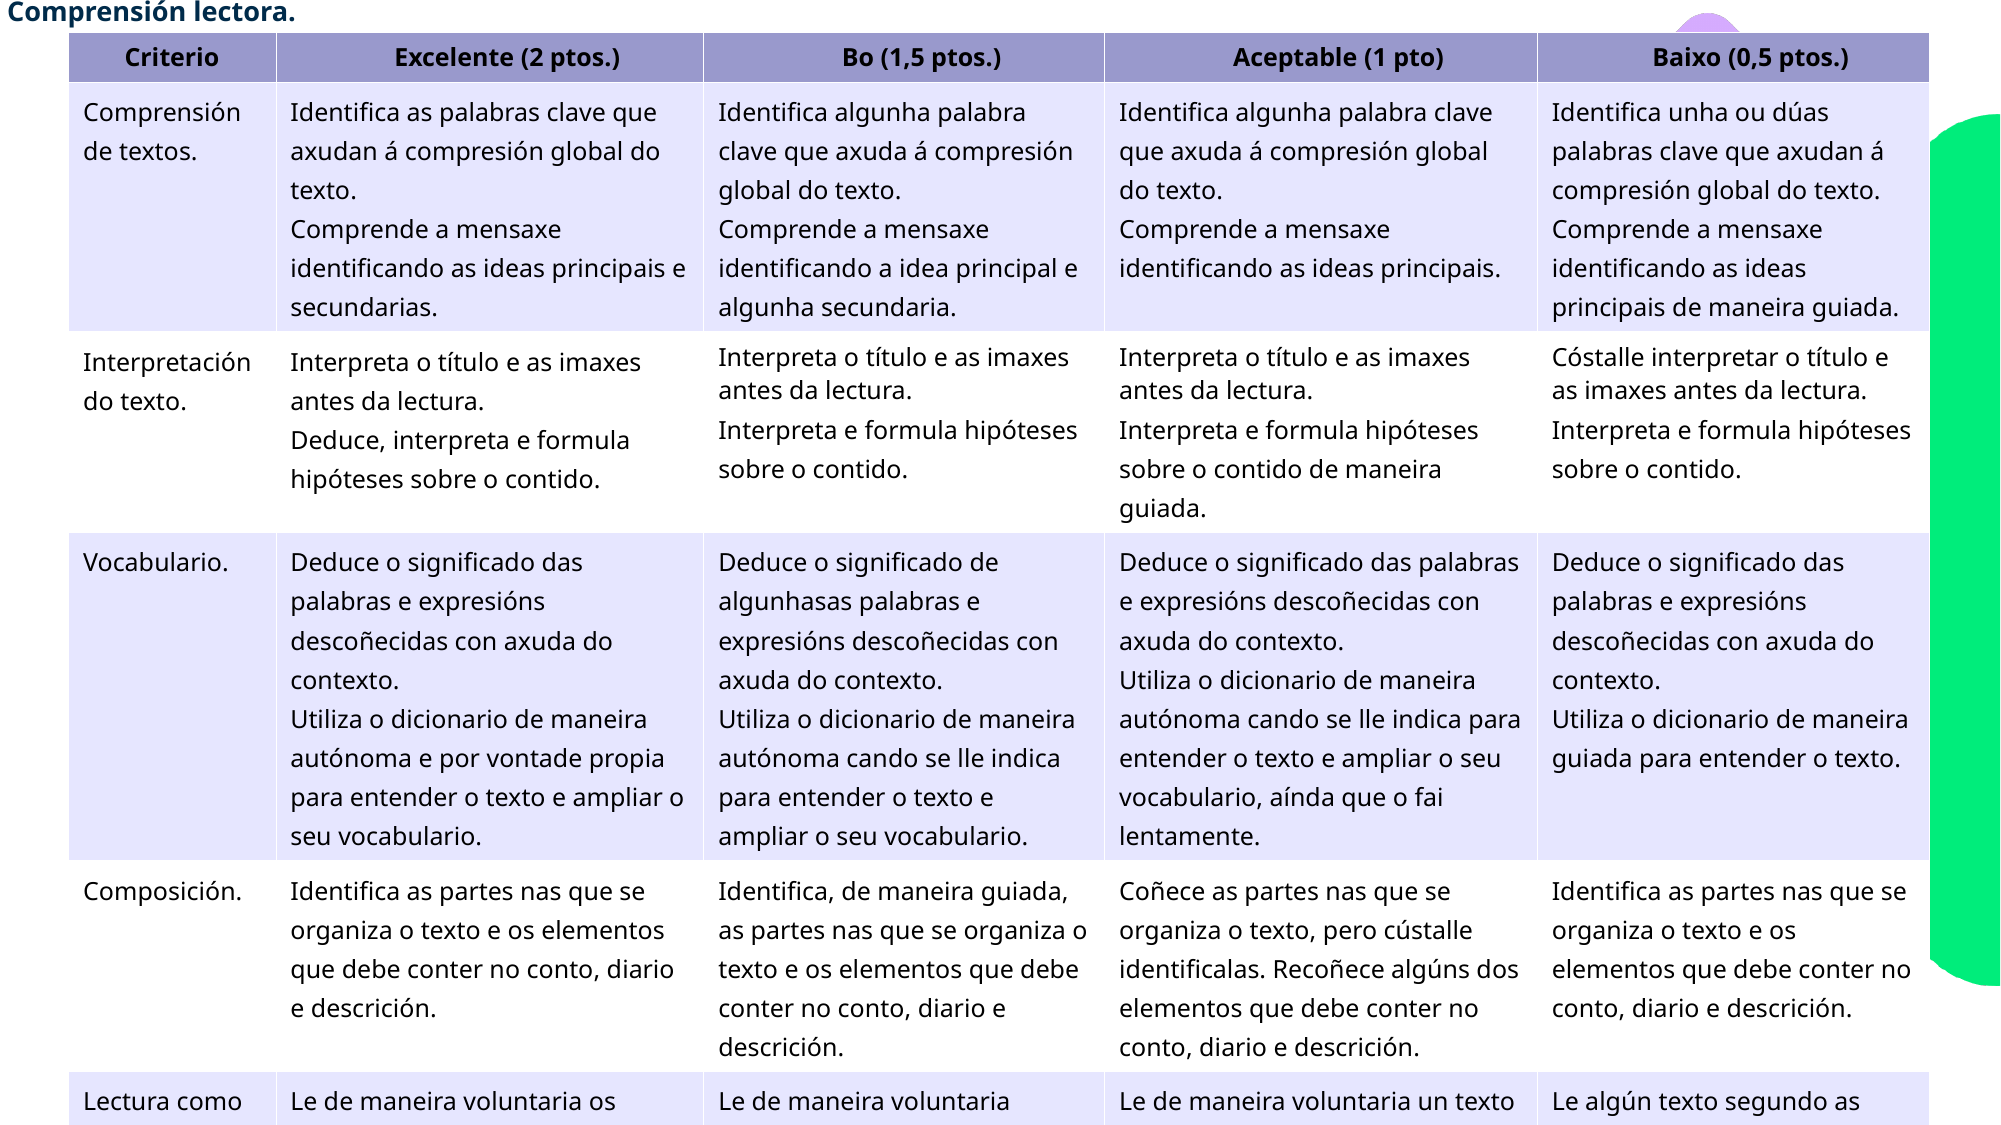

# Comprensión lectora.
| Criterio | Excelente (2 ptos.) | Bo (1,5 ptos.) | Aceptable (1 pto) | Baixo (0,5 ptos.) |
| --- | --- | --- | --- | --- |
| Comprensión de textos. | Identifica as palabras clave que axudan á compresión global do texto. Comprende a mensaxe identificando as ideas principais e secundarias. | Identifica algunha palabra clave que axuda á compresión global do texto. Comprende a mensaxe identificando a idea principal e algunha secundaria. | Identifica algunha palabra clave que axuda á compresión global do texto. Comprende a mensaxe identificando as ideas principais. | Identifica unha ou dúas palabras clave que axudan á compresión global do texto. Comprende a mensaxe identificando as ideas principais de maneira guiada. |
| Interpretación do texto. | Interpreta o título e as imaxes antes da lectura. Deduce, interpreta e formula hipóteses sobre o contido. | Interpreta o título e as imaxes antes da lectura. Interpreta e formula hipóteses sobre o contido. | Interpreta o título e as imaxes antes da lectura. Interpreta e formula hipóteses sobre o contido de maneira guiada. | Cóstalle interpretar o título e as imaxes antes da lectura. Interpreta e formula hipóteses sobre o contido. |
| Vocabulario. | Deduce o significado das palabras e expresións descoñecidas con axuda do contexto. Utiliza o dicionario de maneira autónoma e por vontade propia para entender o texto e ampliar o seu vocabulario. | Deduce o significado de algunhasas palabras e expresións descoñecidas con axuda do contexto. Utiliza o dicionario de maneira autónoma cando se lle indica para entender o texto e ampliar o seu vocabulario. | Deduce o significado das palabras e expresións descoñecidas con axuda do contexto. Utiliza o dicionario de maneira autónoma cando se lle indica para entender o texto e ampliar o seu vocabulario, aínda que o fai lentamente. | Deduce o significado das palabras e expresións descoñecidas con axuda do contexto. Utiliza o dicionario de maneira guiada para entender o texto. |
| Composición. | Identifica as partes nas que se organiza o texto e os elementos que debe conter no conto, diario e descrición. | Identifica, de maneira guiada, as partes nas que se organiza o texto e os elementos que debe conter no conto, diario e descrición. | Coñece as partes nas que se organiza o texto, pero cústalle identificalas. Recoñece algúns dos elementos que debe conter no conto, diario e descrición. | Identifica as partes nas que se organiza o texto e os elementos que debe conter no conto, diario e descrición. |
| Lectura como gozo persoal. | Le de maneira voluntaria os textos propostos e selecciona outros do seu agrado amosando gusto pola lectura. | Le de maneira voluntaria algúns textos propostos e selecciona outros do seu agrado amosando gusto pola lectura. | Le de maneira voluntaria un texto proposto e selecciona outros do seu agrado. | Le algún texto segundo as súas preferencias. |